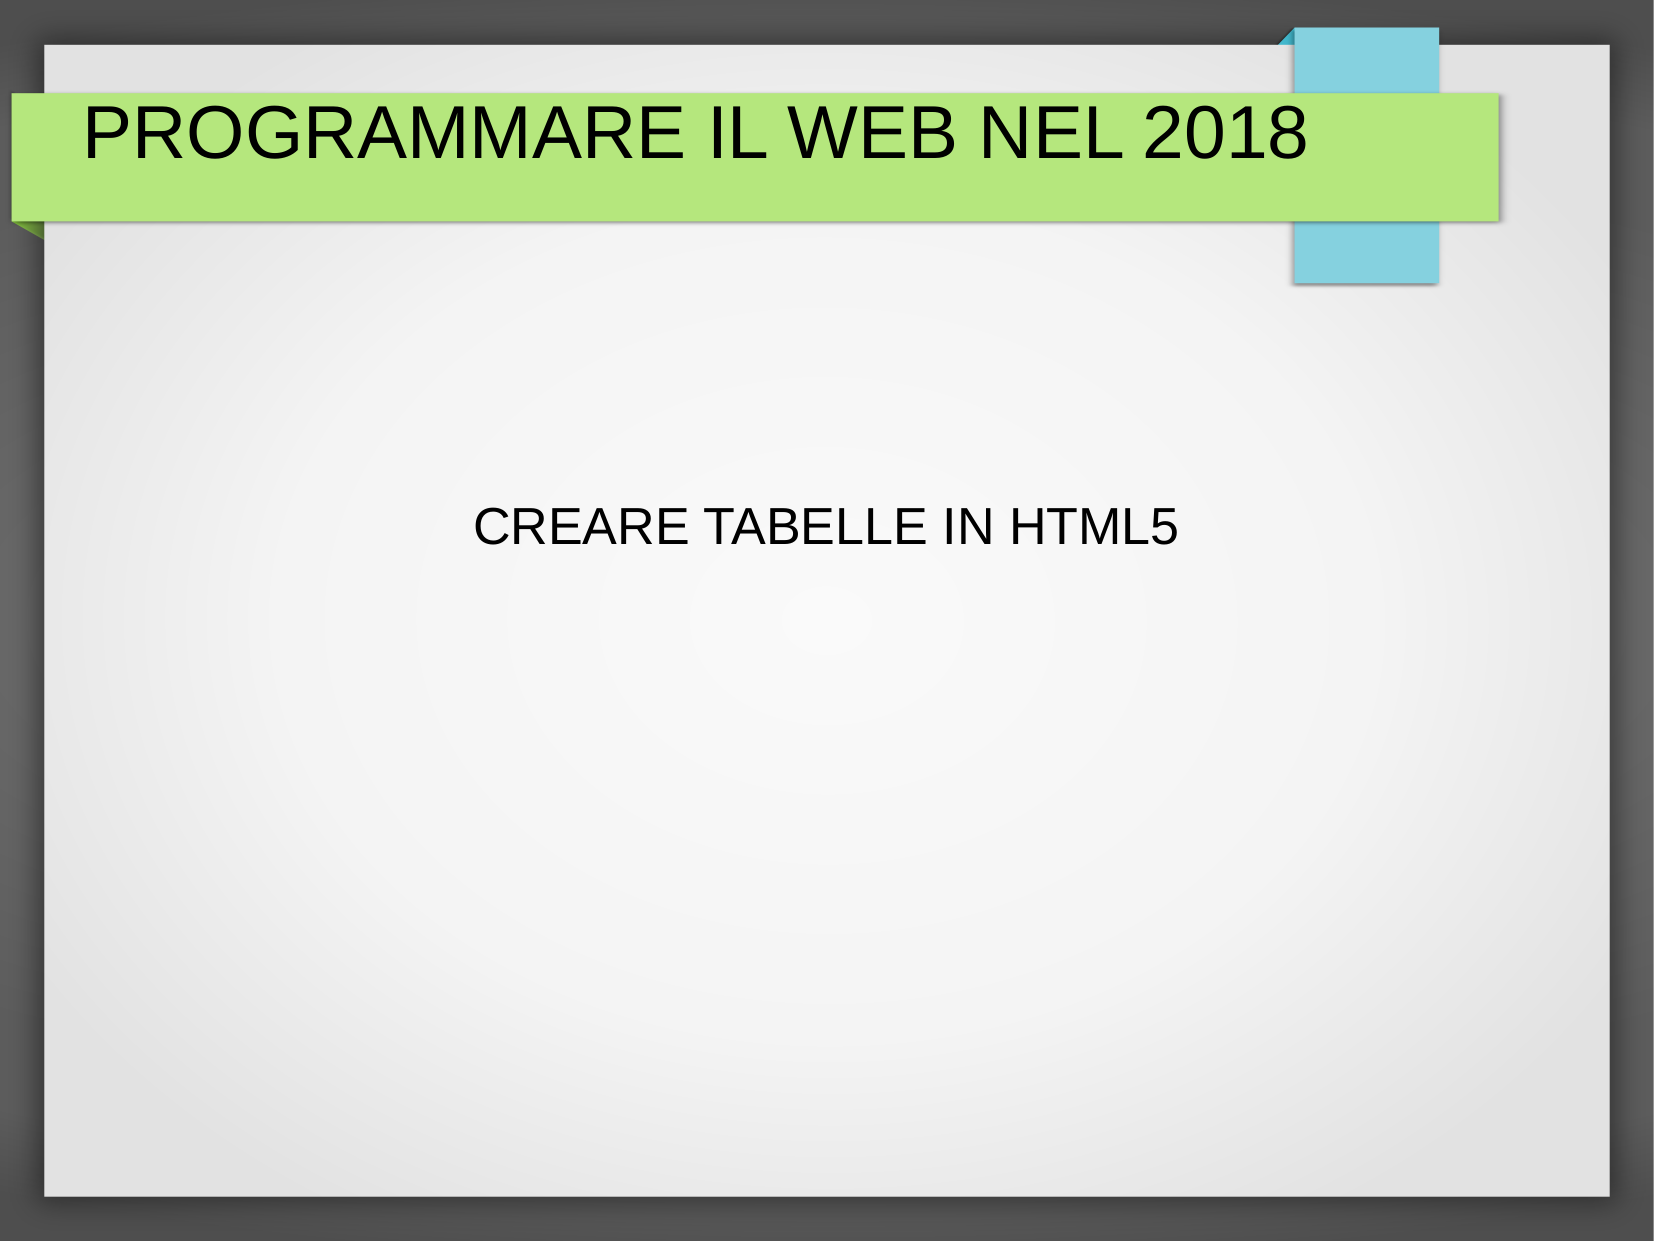

# PROGRAMMARE IL WEB NEL 2018
CREARE TABELLE IN HTML5